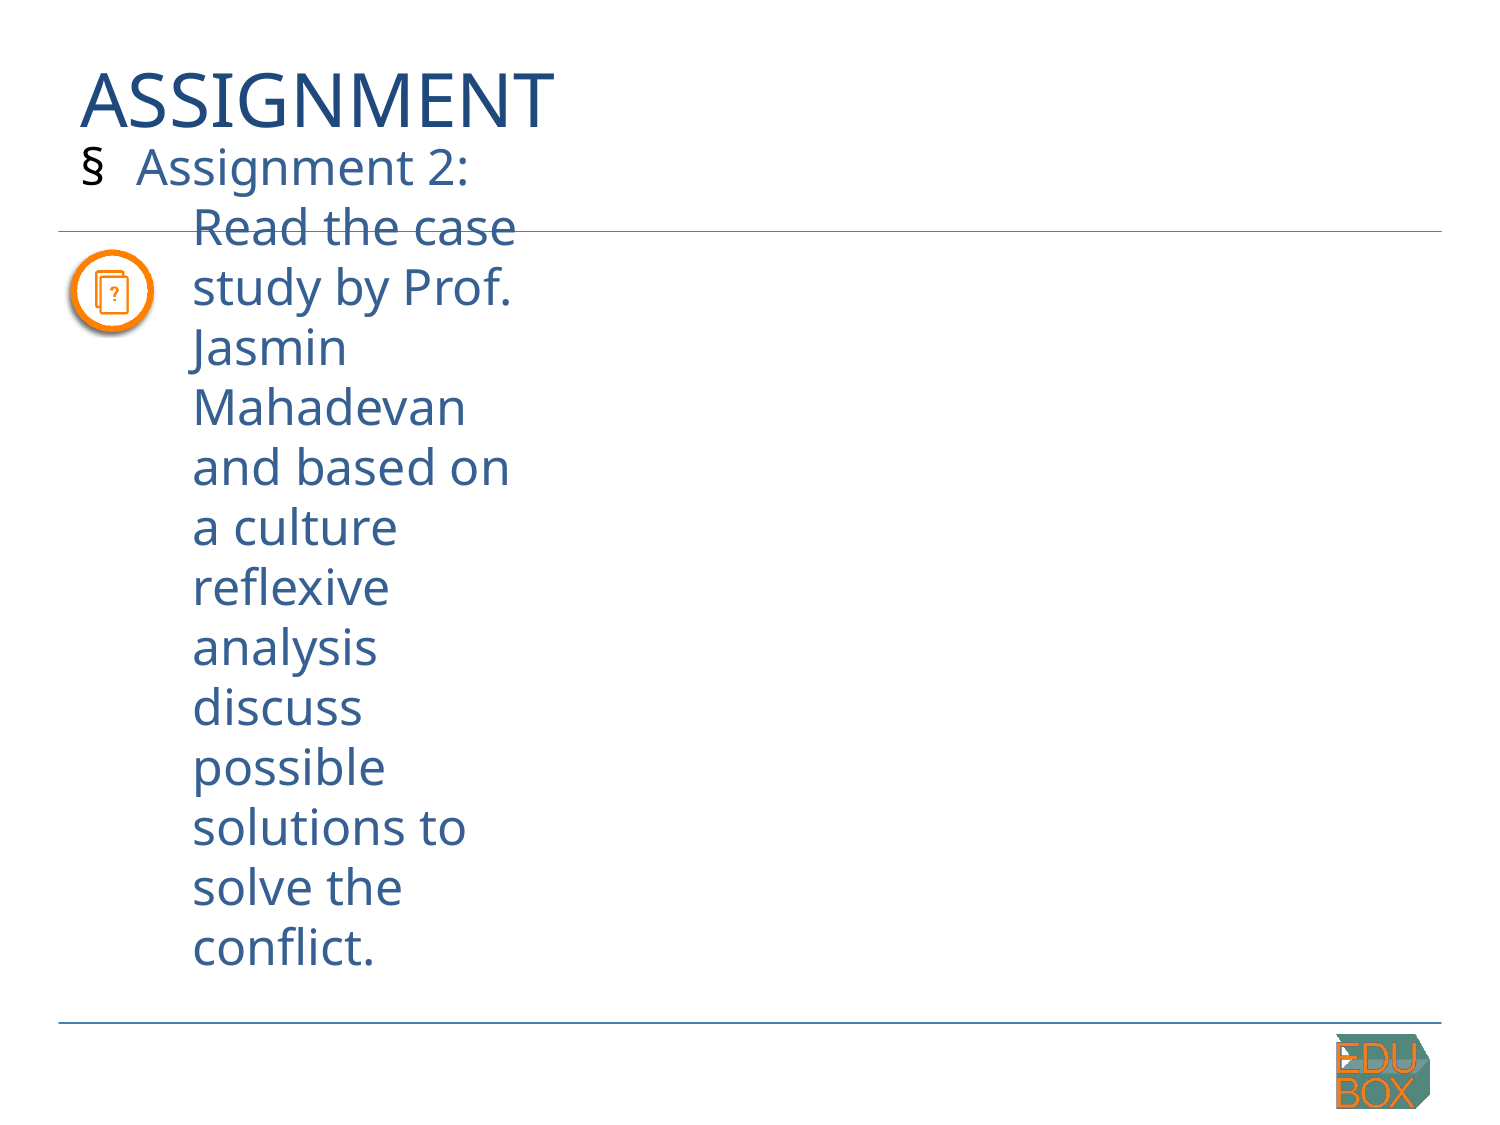

ASSIGNMENT
# Assignment 2: Read the case study by Prof. Jasmin Mahadevan and based on a culture reflexive analysis discuss possible solutions to solve the conflict.